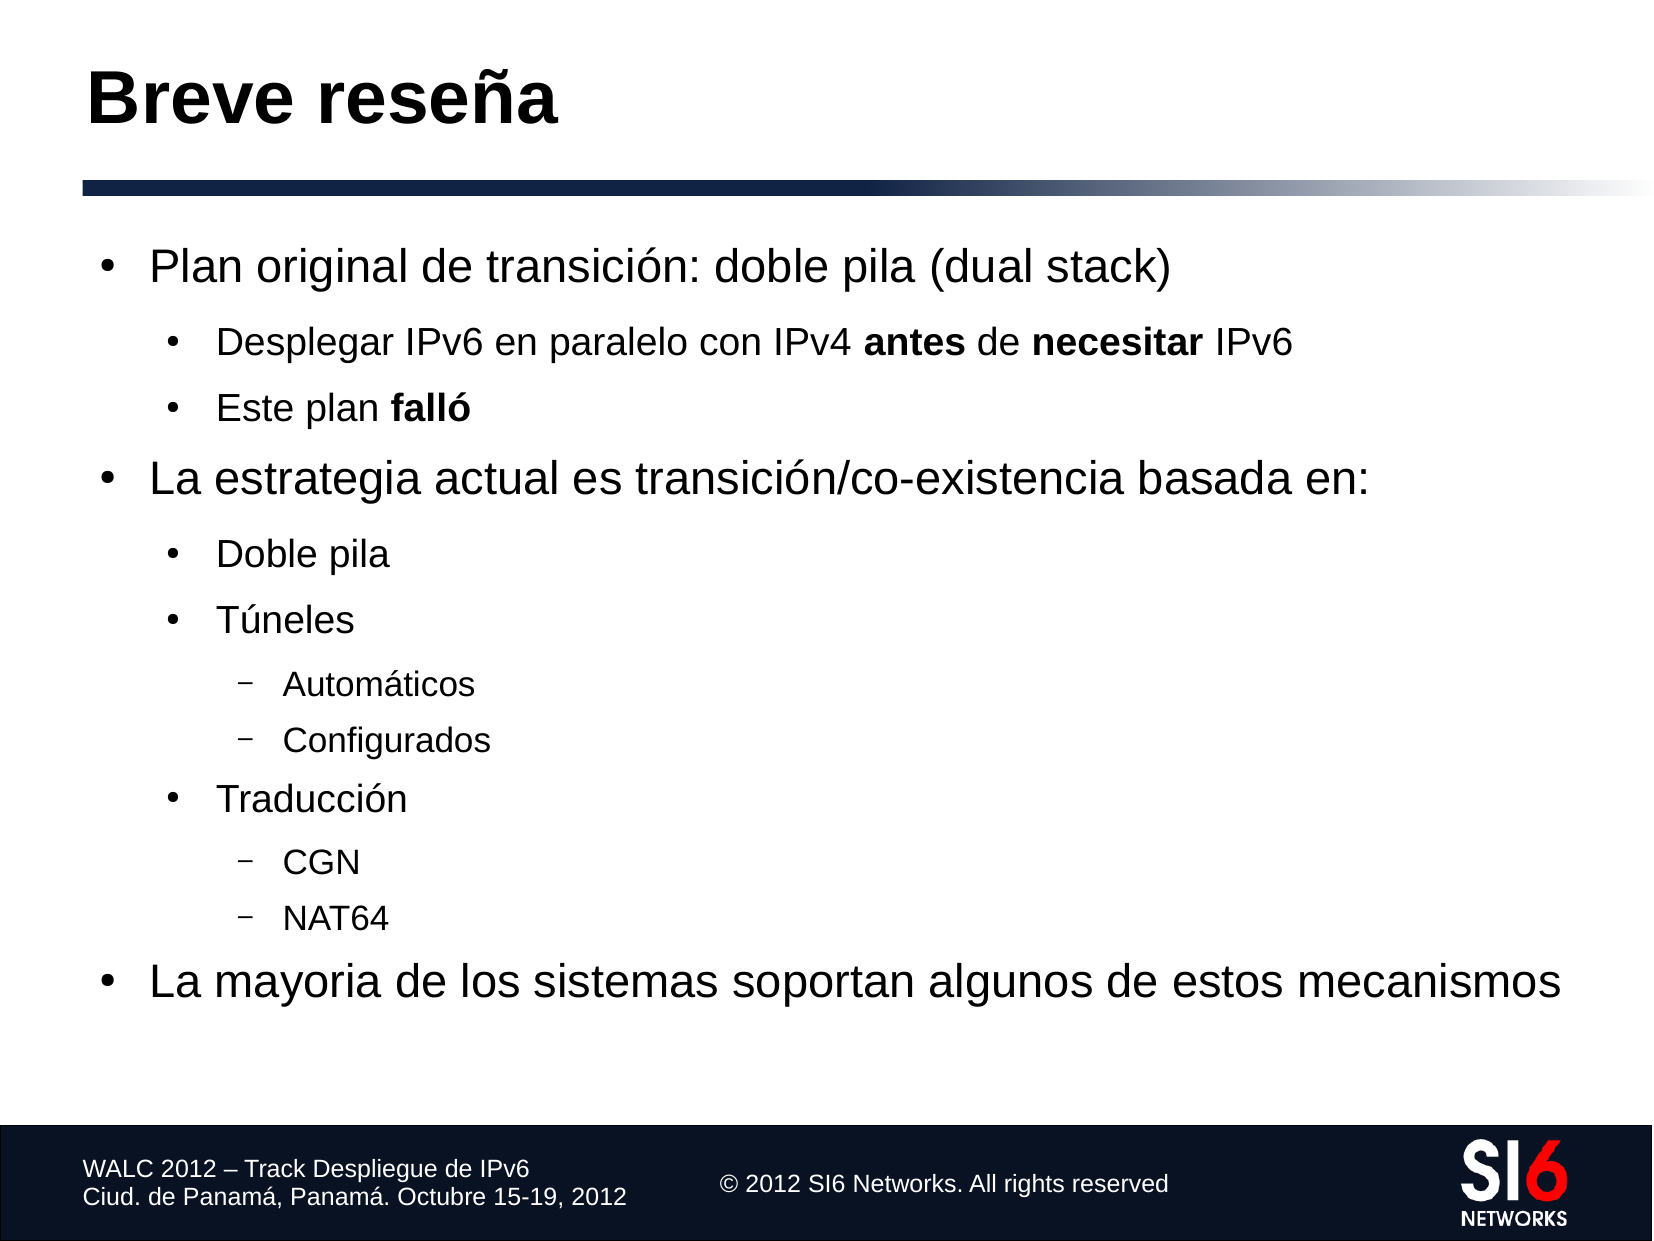

# Breve reseña
Plan original de transición: doble pila (dual stack)
Desplegar IPv6 en paralelo con IPv4 antes de necesitar IPv6
Este plan falló
La estrategia actual es transición/co-existencia basada en:
Doble pila
Túneles
Automáticos
Configurados
Traducción
CGN
NAT64
La mayoria de los sistemas soportan algunos de estos mecanismos
Congreso de Seguridad en Computo 2011